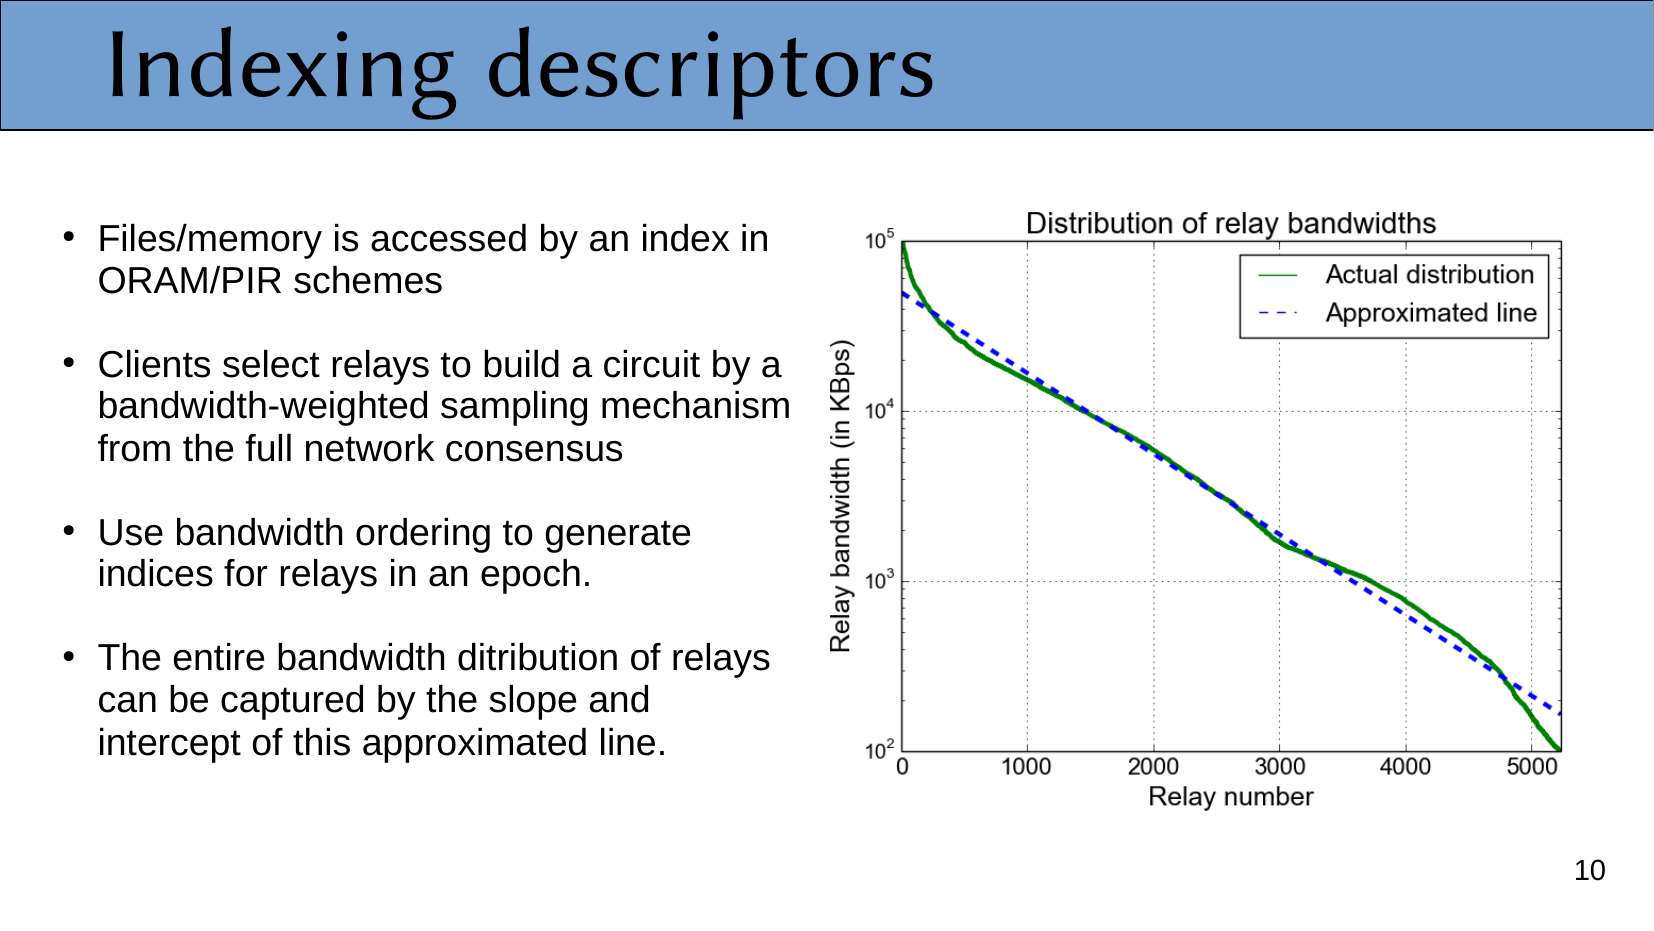

Indexing descriptors
Files/memory is accessed by an index in
ORAM/PIR schemes
Clients select relays to build a circuit by a
bandwidth-weighted sampling mechanism
from the full network consensus
Use bandwidth ordering to generate
indices for relays in an epoch.
The entire bandwidth ditribution of relays
can be captured by the slope and
intercept of this approximated line.
10